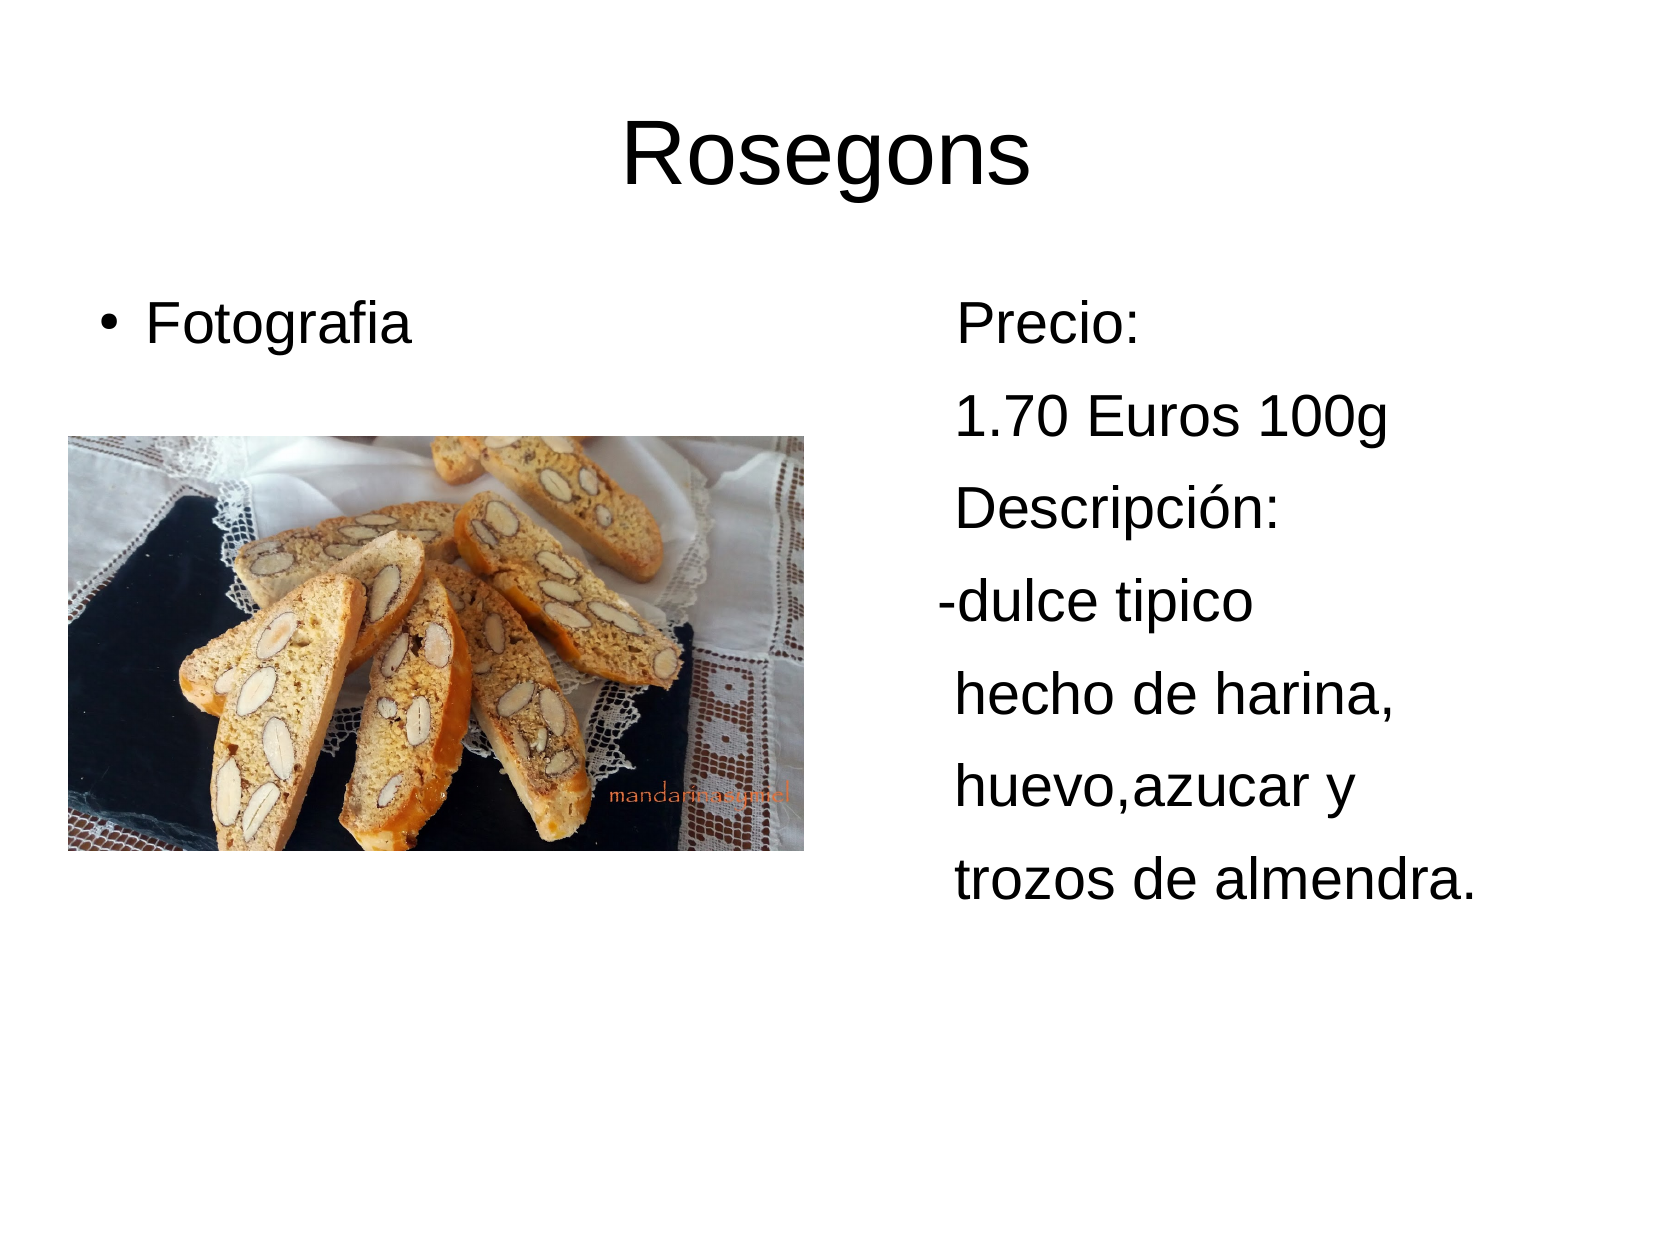

# Rosegons
Fotografia Precio:
 1.70 Euros 100g
 Descripción:
 -dulce tipico
 hecho de harina,
 huevo,azucar y
 trozos de almendra.